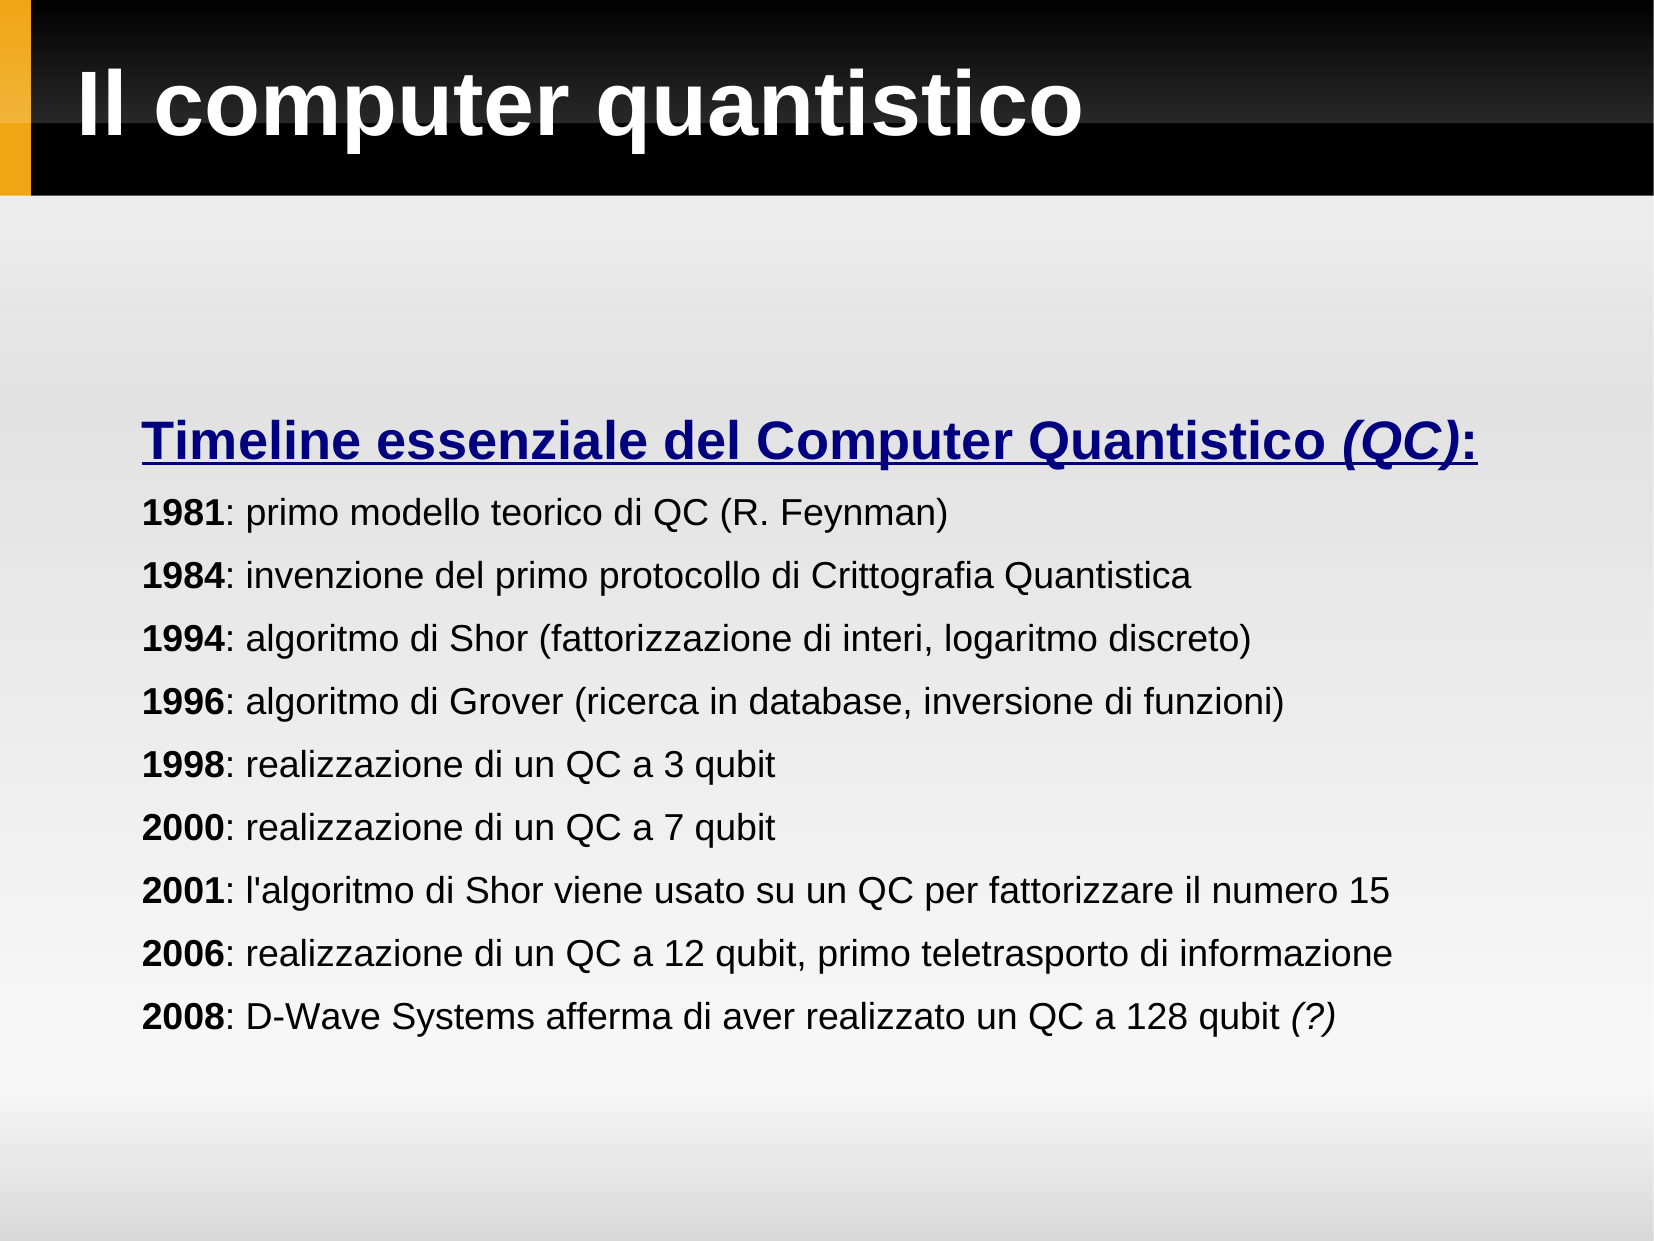

# Il computer quantistico
Timeline essenziale del Computer Quantistico (QC):
1981: primo modello teorico di QC (R. Feynman)
1984: invenzione del primo protocollo di Crittografia Quantistica
1994: algoritmo di Shor (fattorizzazione di interi, logaritmo discreto)
1996: algoritmo di Grover (ricerca in database, inversione di funzioni)
1998: realizzazione di un QC a 3 qubit
2000: realizzazione di un QC a 7 qubit
2001: l'algoritmo di Shor viene usato su un QC per fattorizzare il numero 15
2006: realizzazione di un QC a 12 qubit, primo teletrasporto di informazione
2008: D-Wave Systems afferma di aver realizzato un QC a 128 qubit (?)